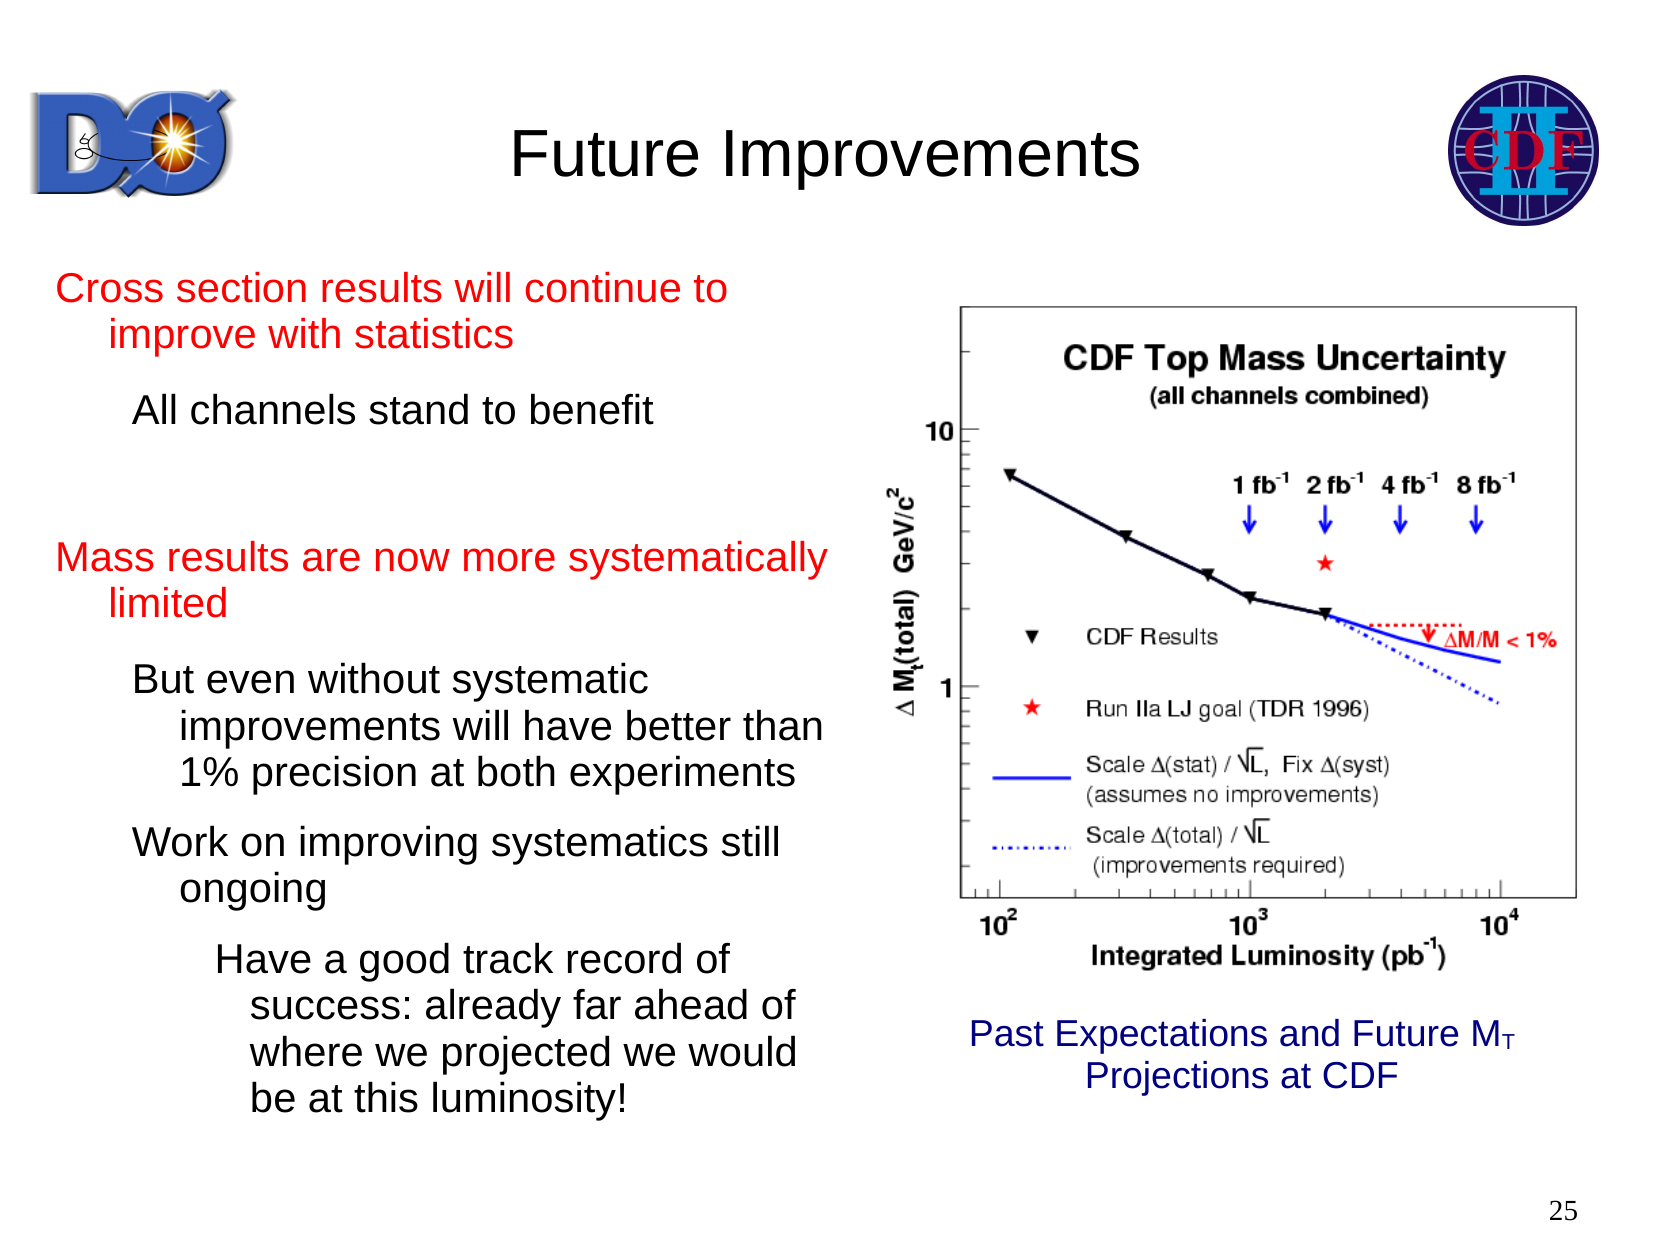

# Future Improvements
Cross section results will continue to improve with statistics
All channels stand to benefit
Mass results are now more systematically limited
But even without systematic improvements will have better than 1% precision at both experiments
Work on improving systematics still ongoing
Have a good track record of success: already far ahead of where we projected we would be at this luminosity!
Past Expectations and Future MT Projections at CDF
25